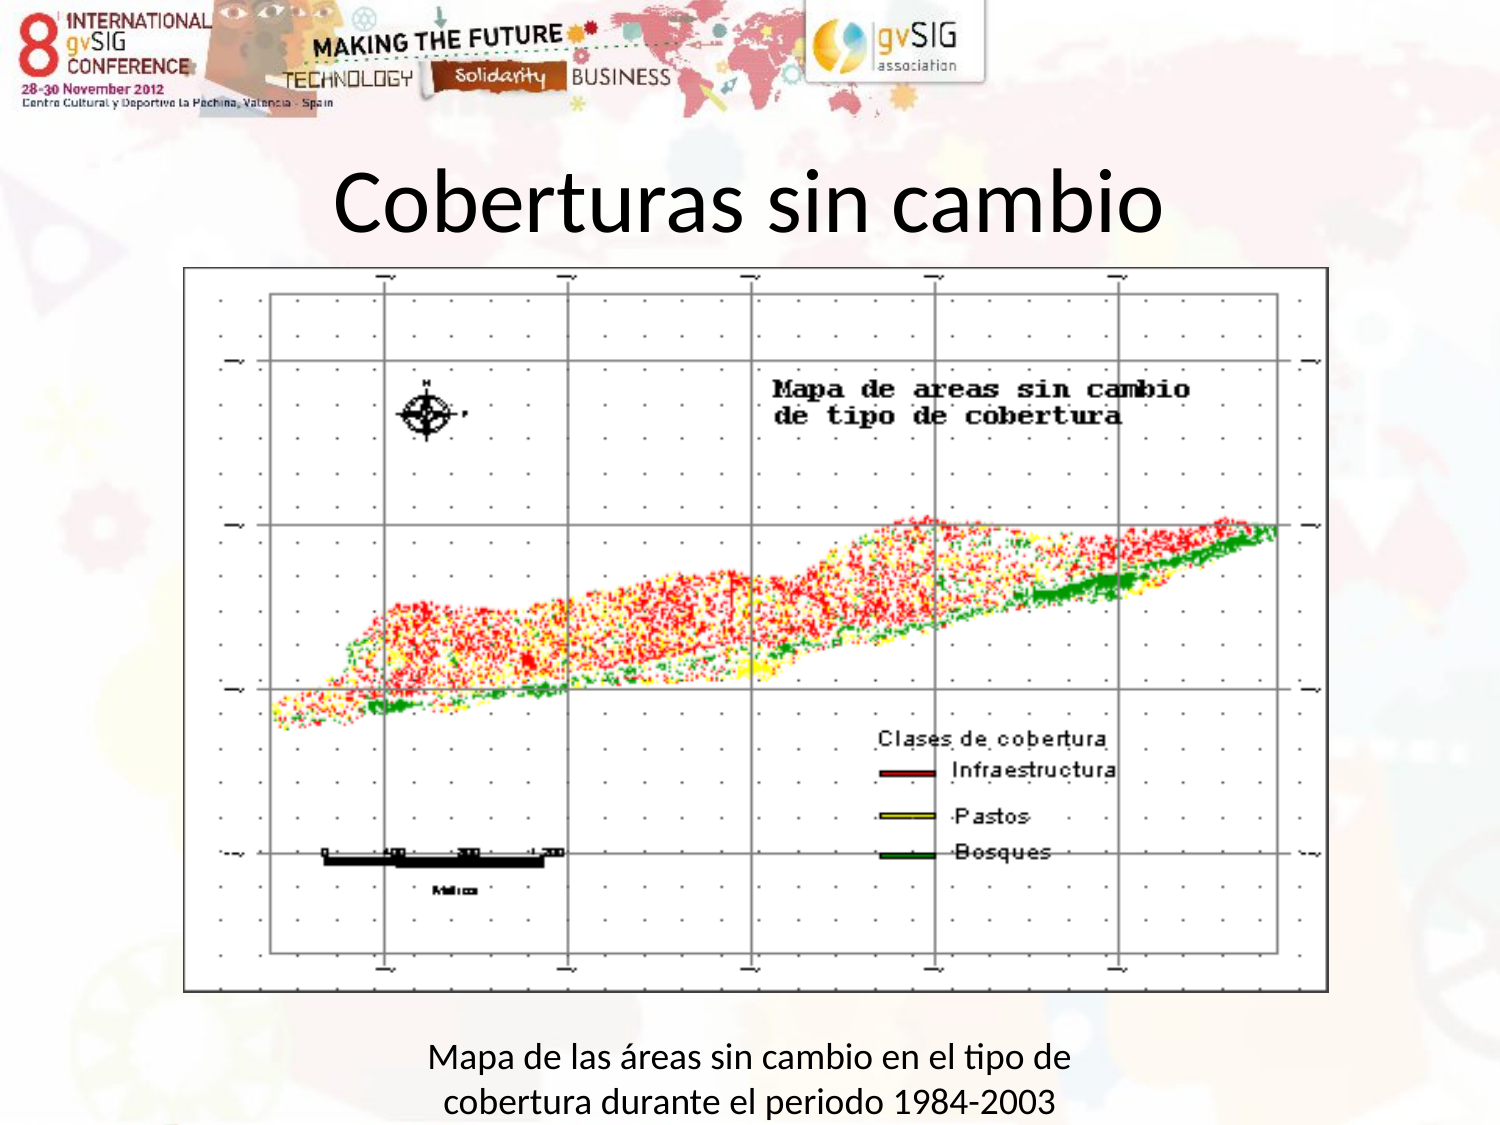

# Coberturas sin cambio
Mapa de las áreas sin cambio en el tipo de cobertura durante el periodo 1984-2003